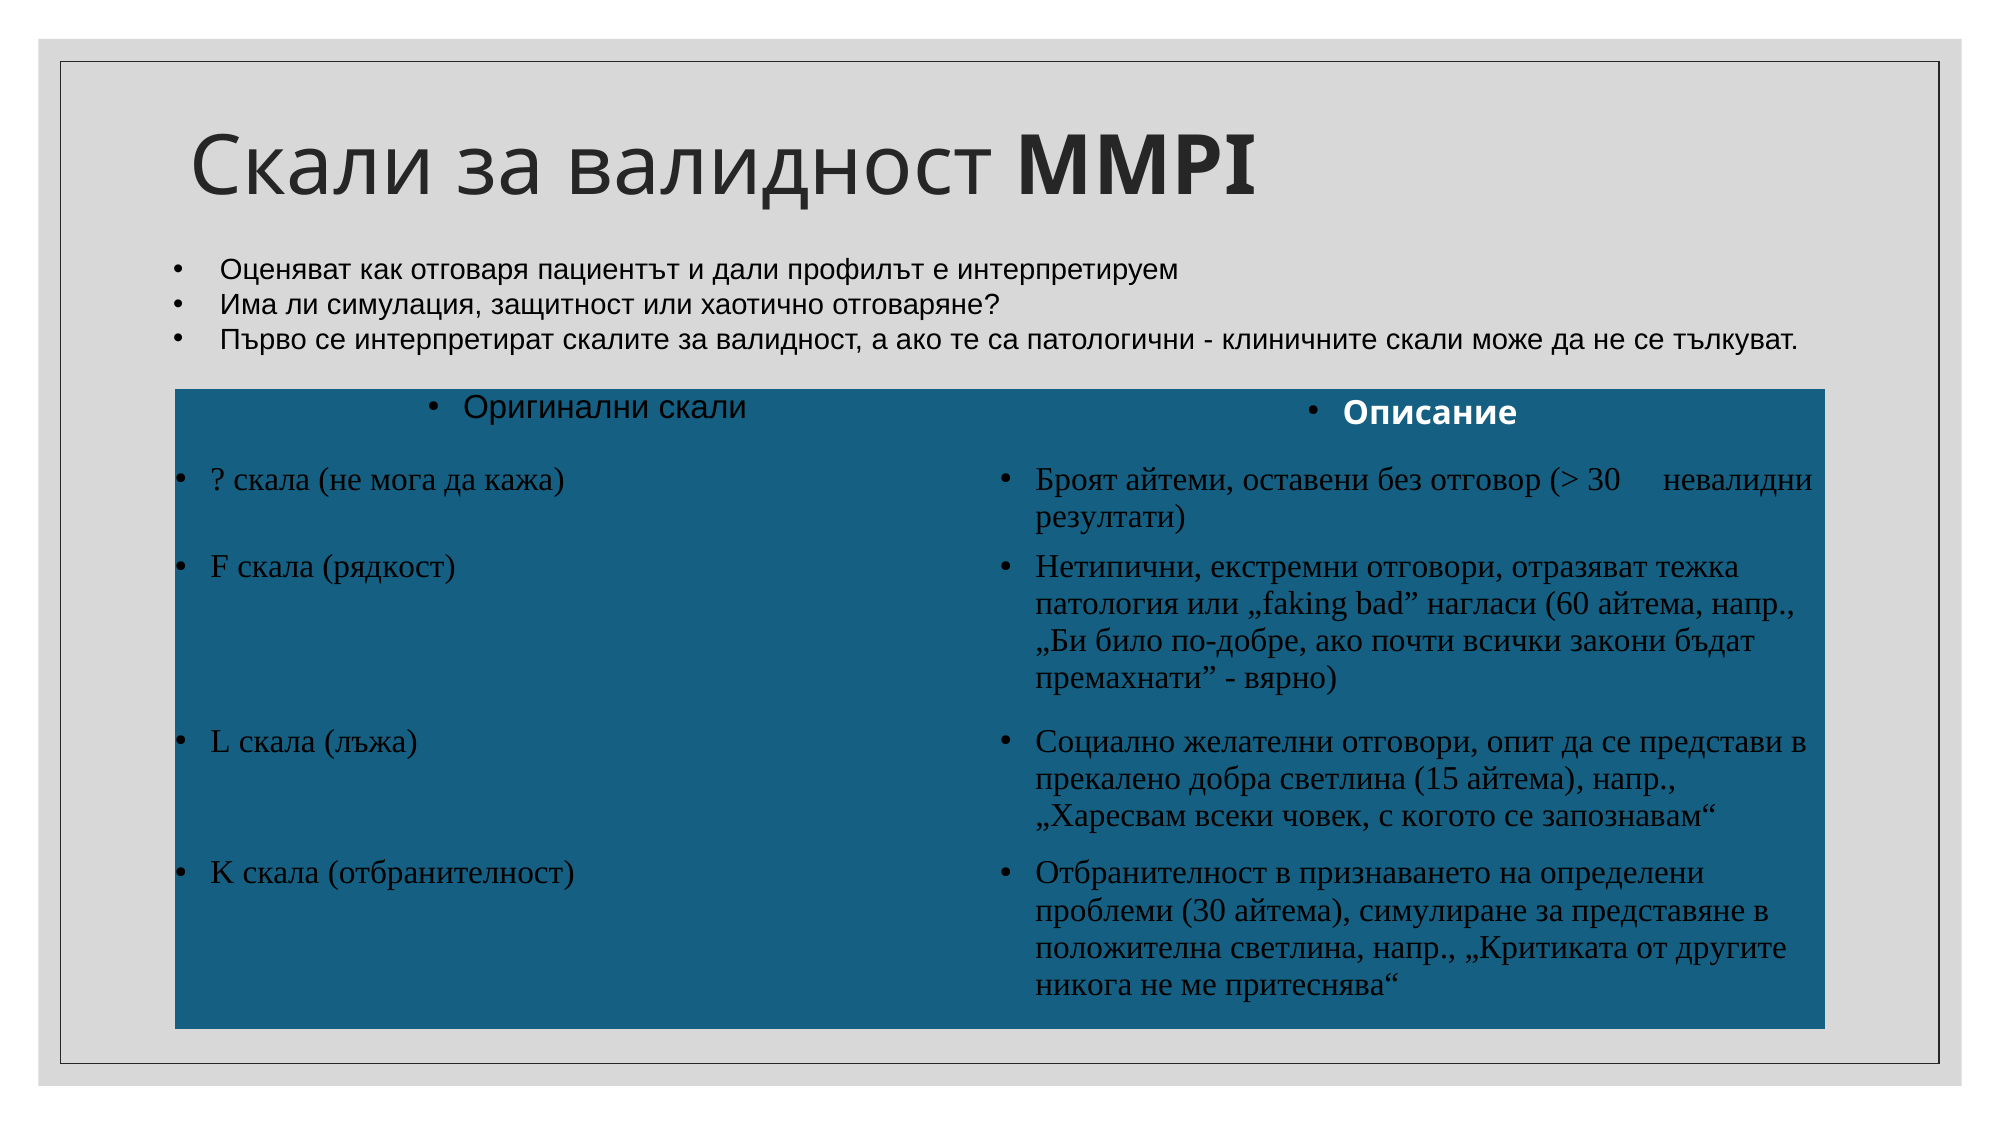

# Скали за валидност MMPI
Оценяват как отговаря пациентът и дали профилът е интерпретируем
Има ли симулация, защитност или хаотично отговаряне?
Първо се интерпретират скалите за валидност, а ако те са патологични - клиничните скали може да не се тълкуват.
| Оригинални скали | Описание |
| --- | --- |
| ? скала (не мога да кажа) | Броят айтеми, оставени без отговор (> 30  невалидни резултати) |
| F скала (рядкост) | Нетипични, екстремни отговори, отразяват тежка патология или „faking bad” нагласи (60 айтема, напр., „Би било по-добре, ако почти всички закони бъдат премахнати” - вярно) |
| L скала (лъжа) | Социално желателни отговори, опит да се представи в прекалено добра светлина (15 айтема), напр., „Харесвам всеки човек, с когото се запознавам“ |
| K скала (отбранителност) | Отбранителност в признаването на определени проблеми (30 айтема), симулиране за представяне в положителна светлина, напр., „Критиката от другите никога не ме притеснява“ |